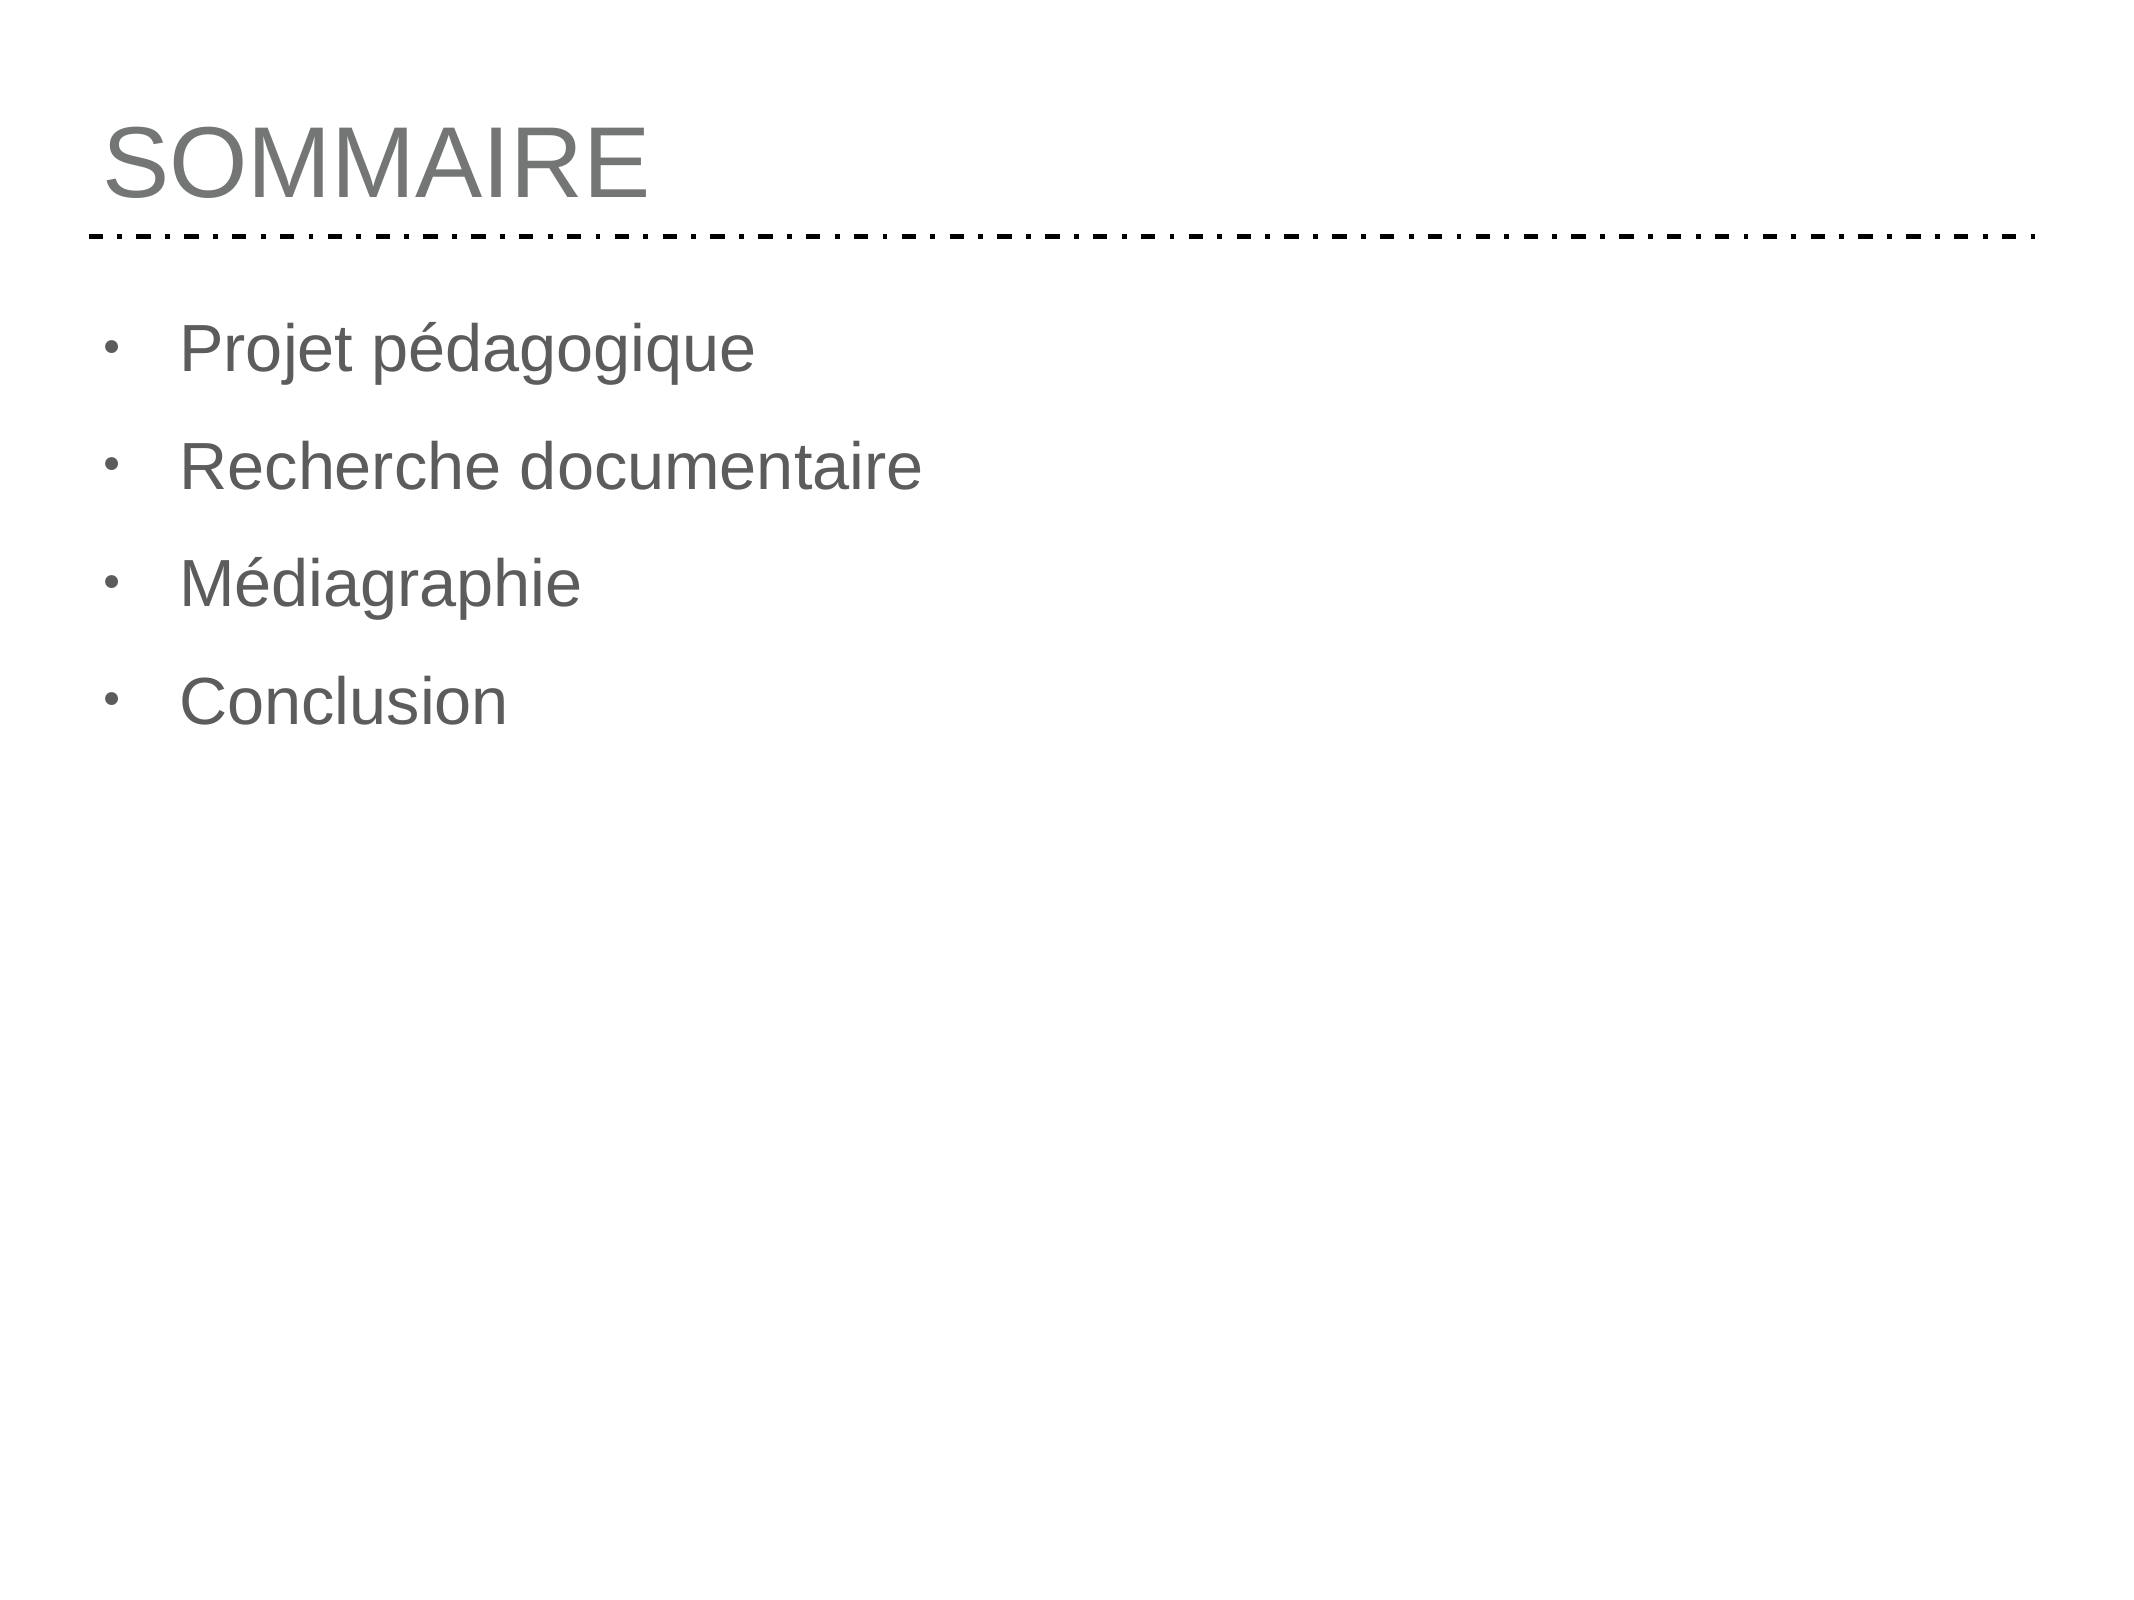

SOMMAIRE
Projet pédagogique
Recherche documentaire
Médiagraphie
Conclusion